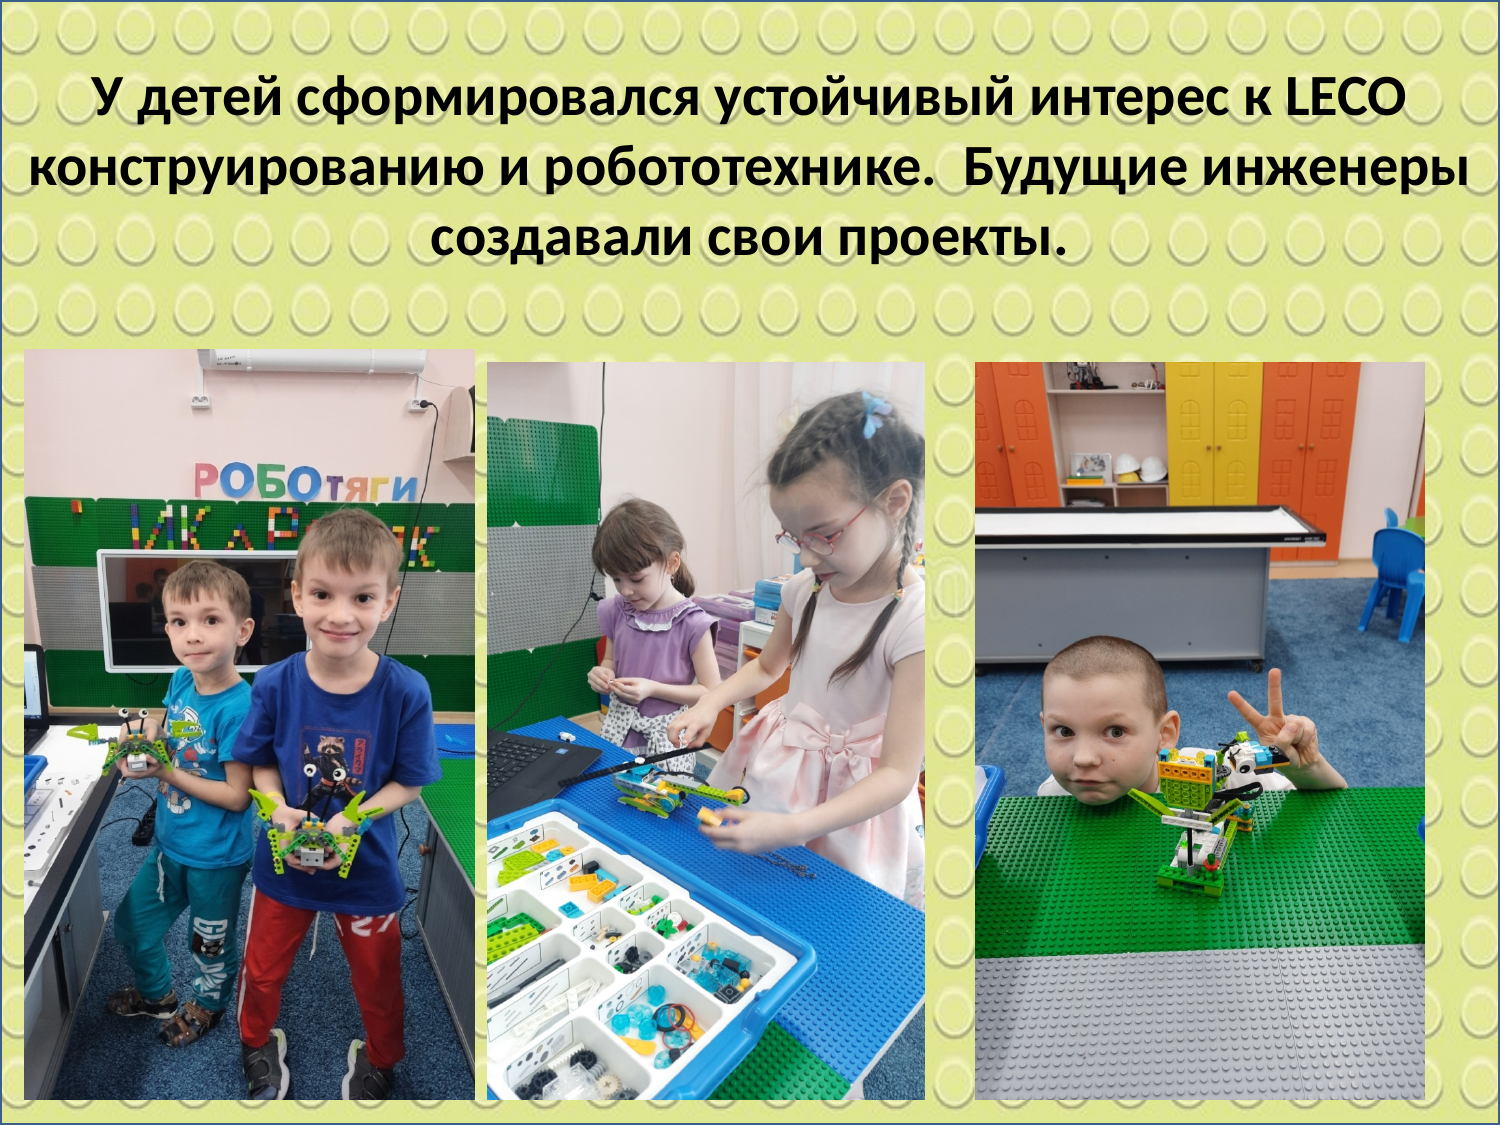

У детей сформировался устойчивый интерес к LECO конструированию и робототехнике. Будущие инженеры создавали свои проекты.